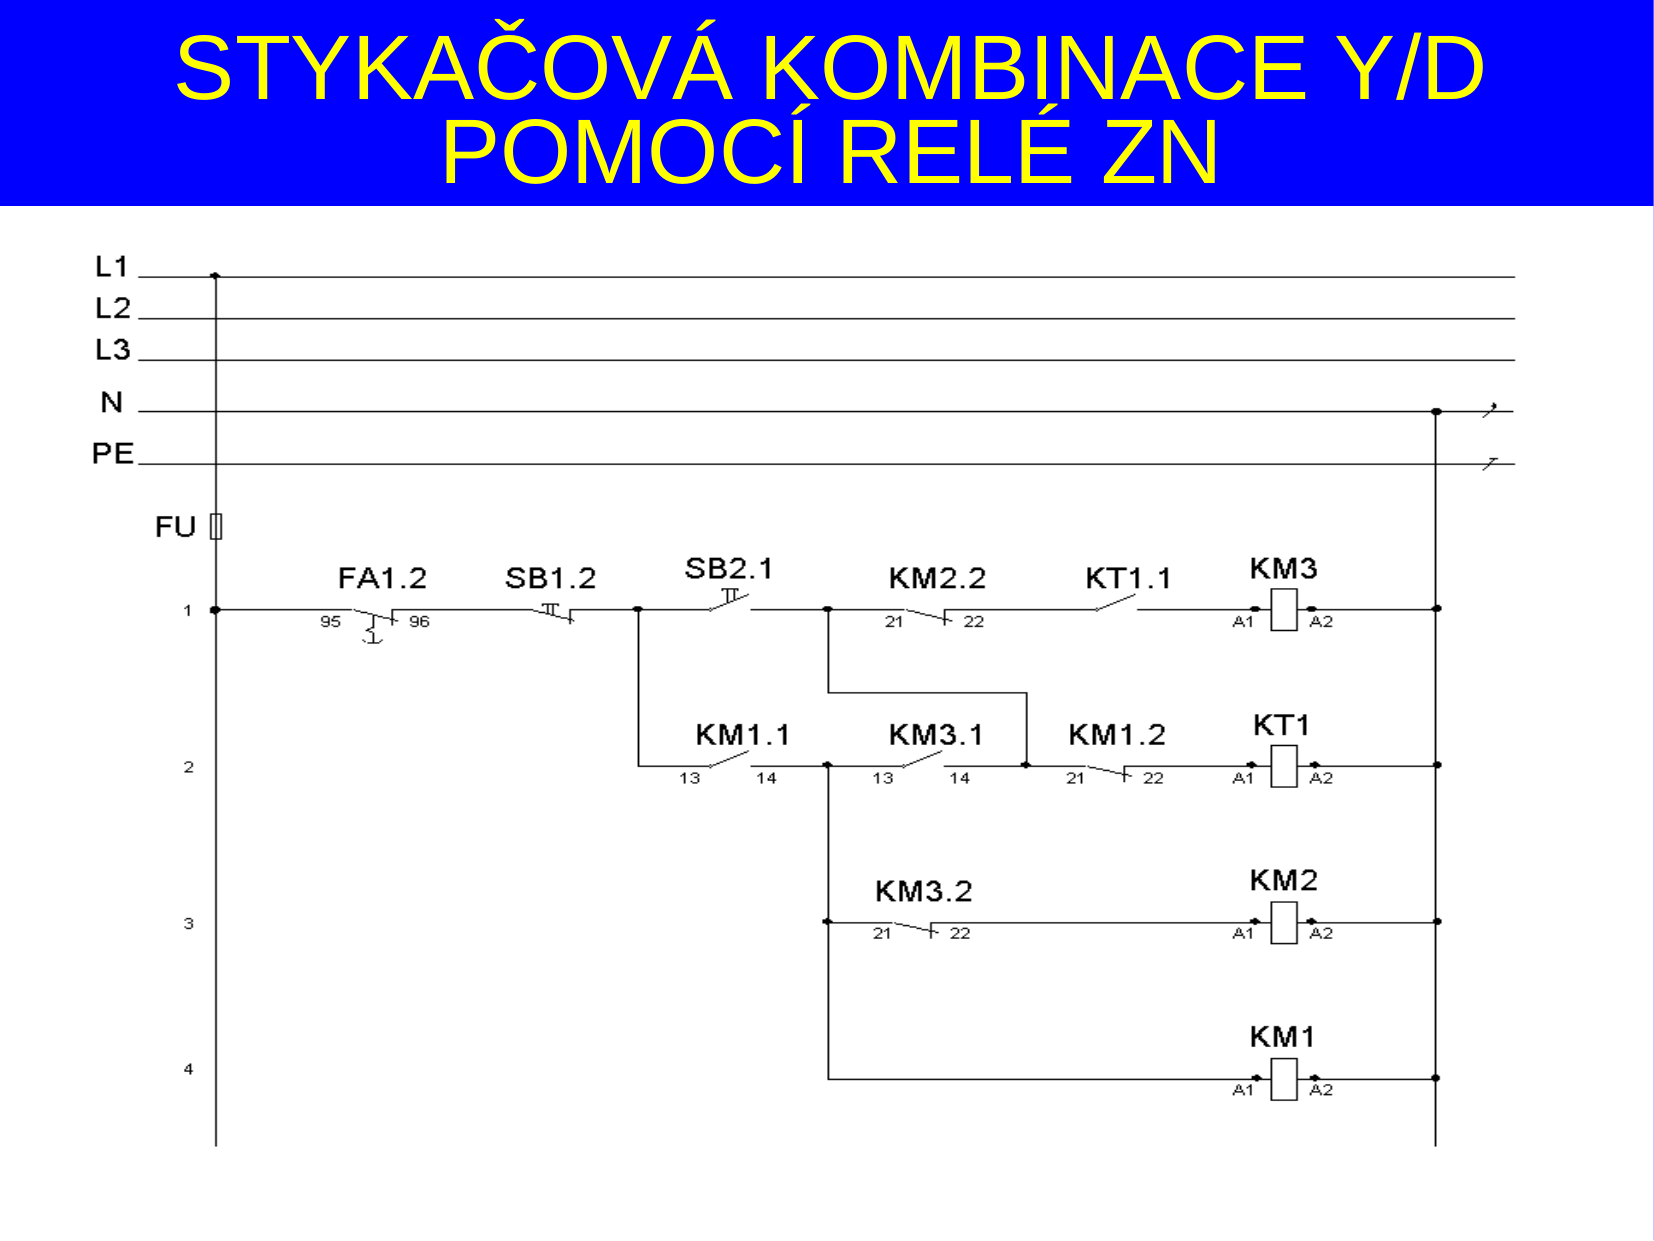

# STYKAČOVÁ KOMBINACE Y/D POMOCÍ RELÉ ZN